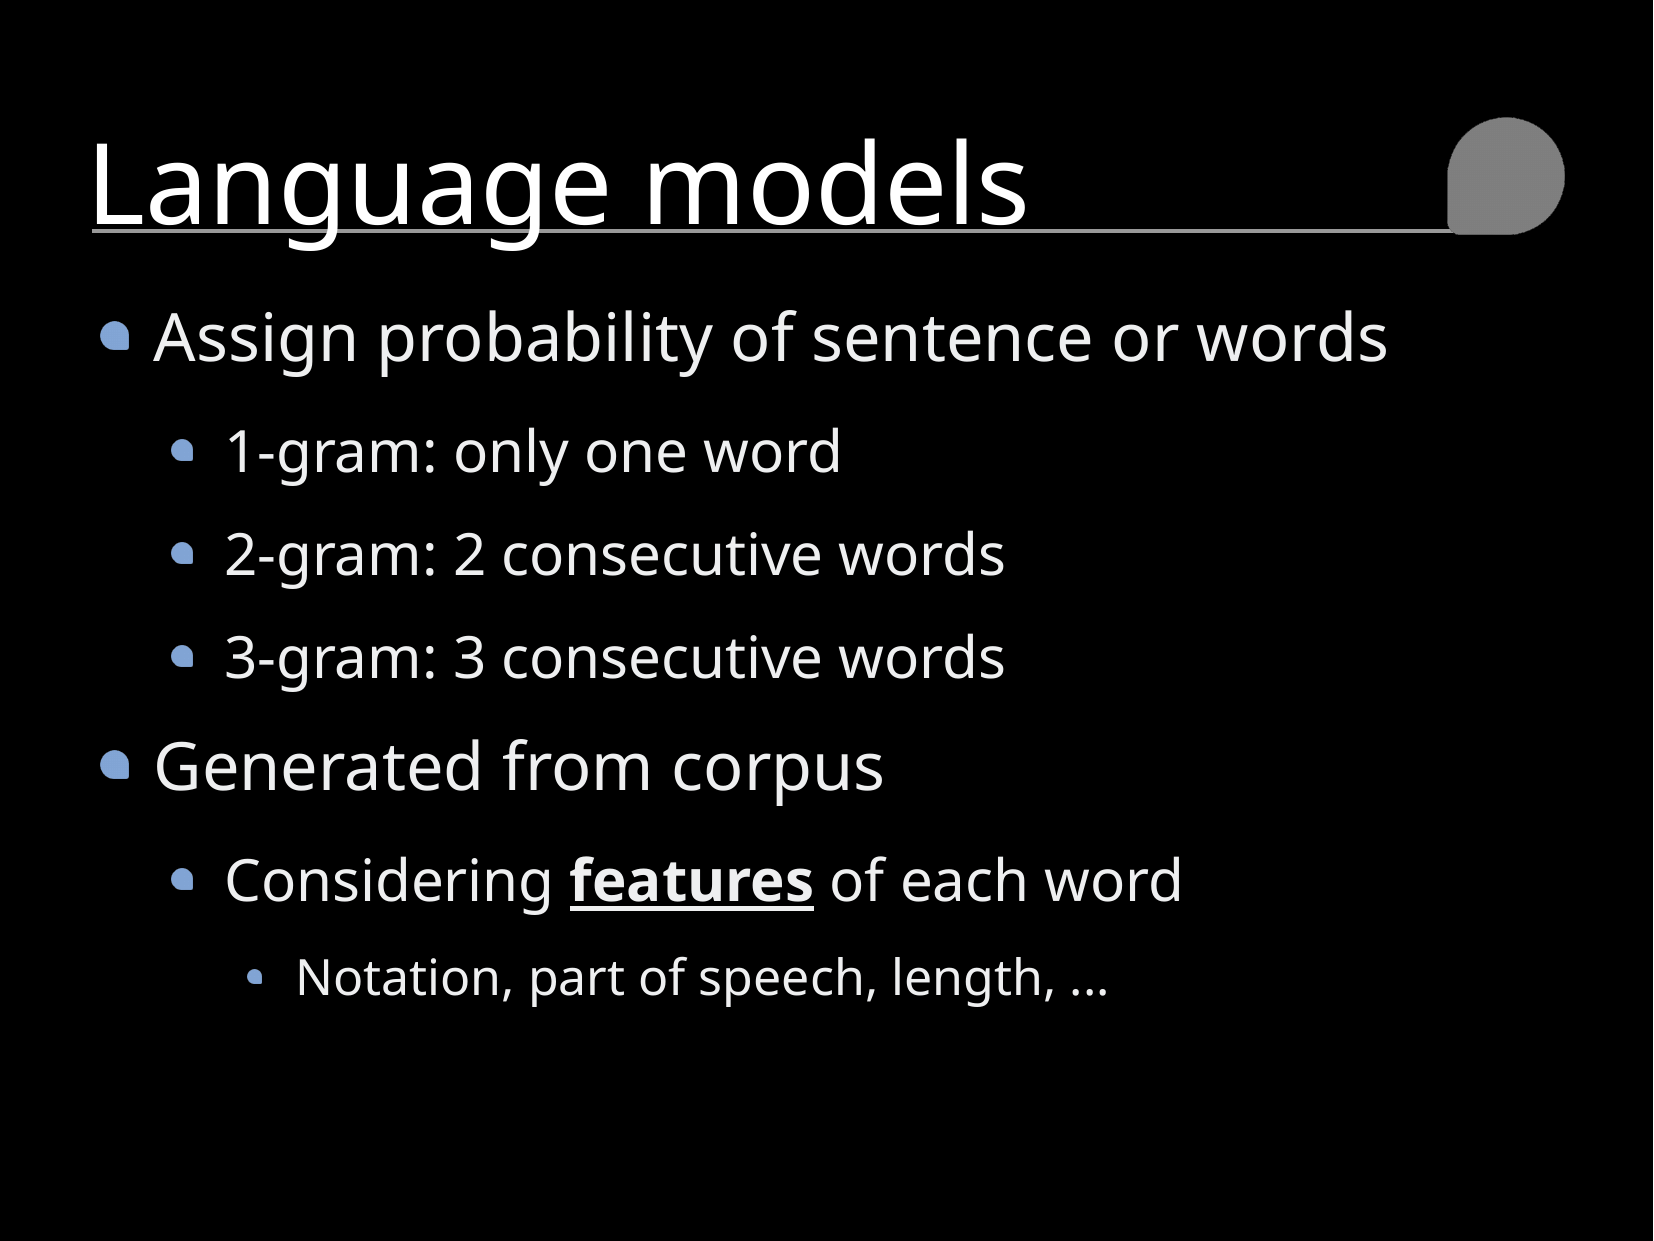

# Language models
Assign probability of sentence or words
1-gram: only one word
2-gram: 2 consecutive words
3-gram: 3 consecutive words
Generated from corpus
Considering features of each word
Notation, part of speech, length, ...